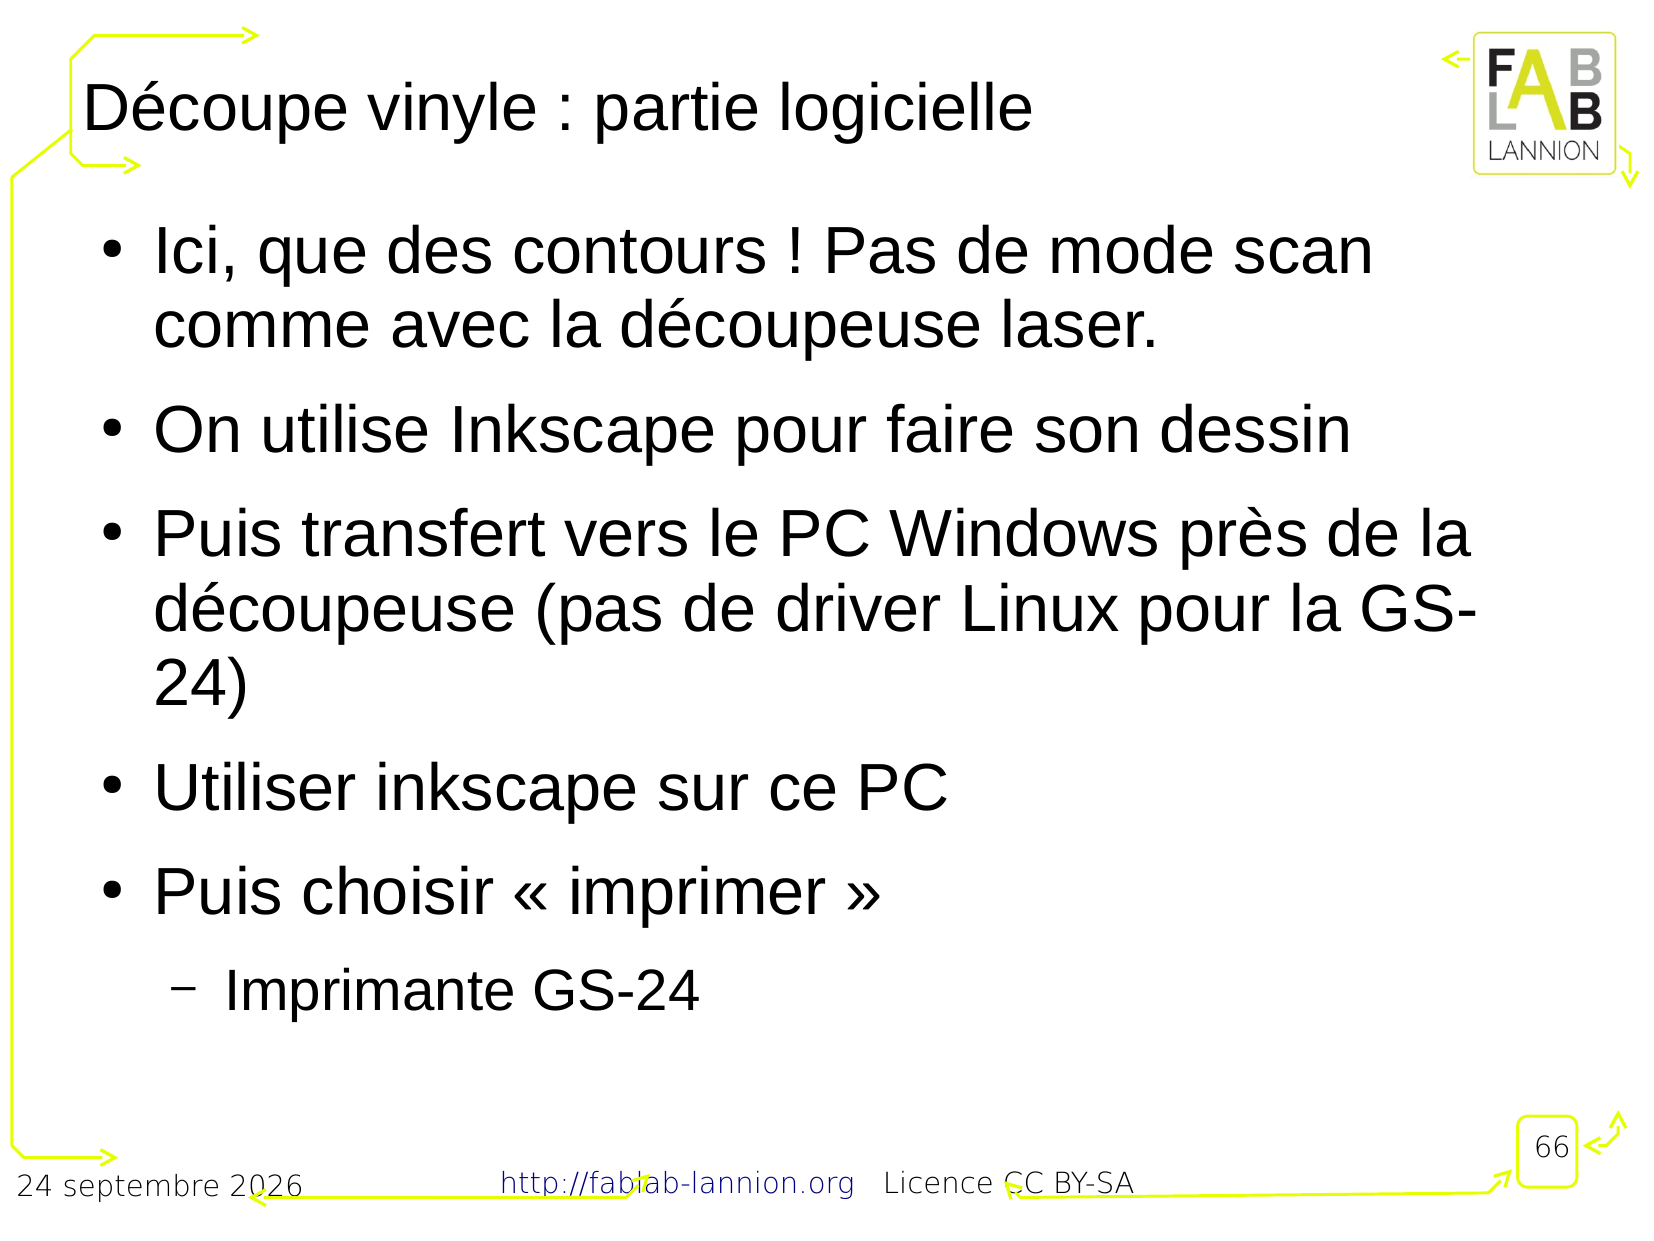

# Découpe vinyle : partie logicielle
Ici, que des contours ! Pas de mode scan comme avec la découpeuse laser.
On utilise Inkscape pour faire son dessin
Puis transfert vers le PC Windows près de la découpeuse (pas de driver Linux pour la GS-24)
Utiliser inkscape sur ce PC
Puis choisir « imprimer »
Imprimante GS-24
66